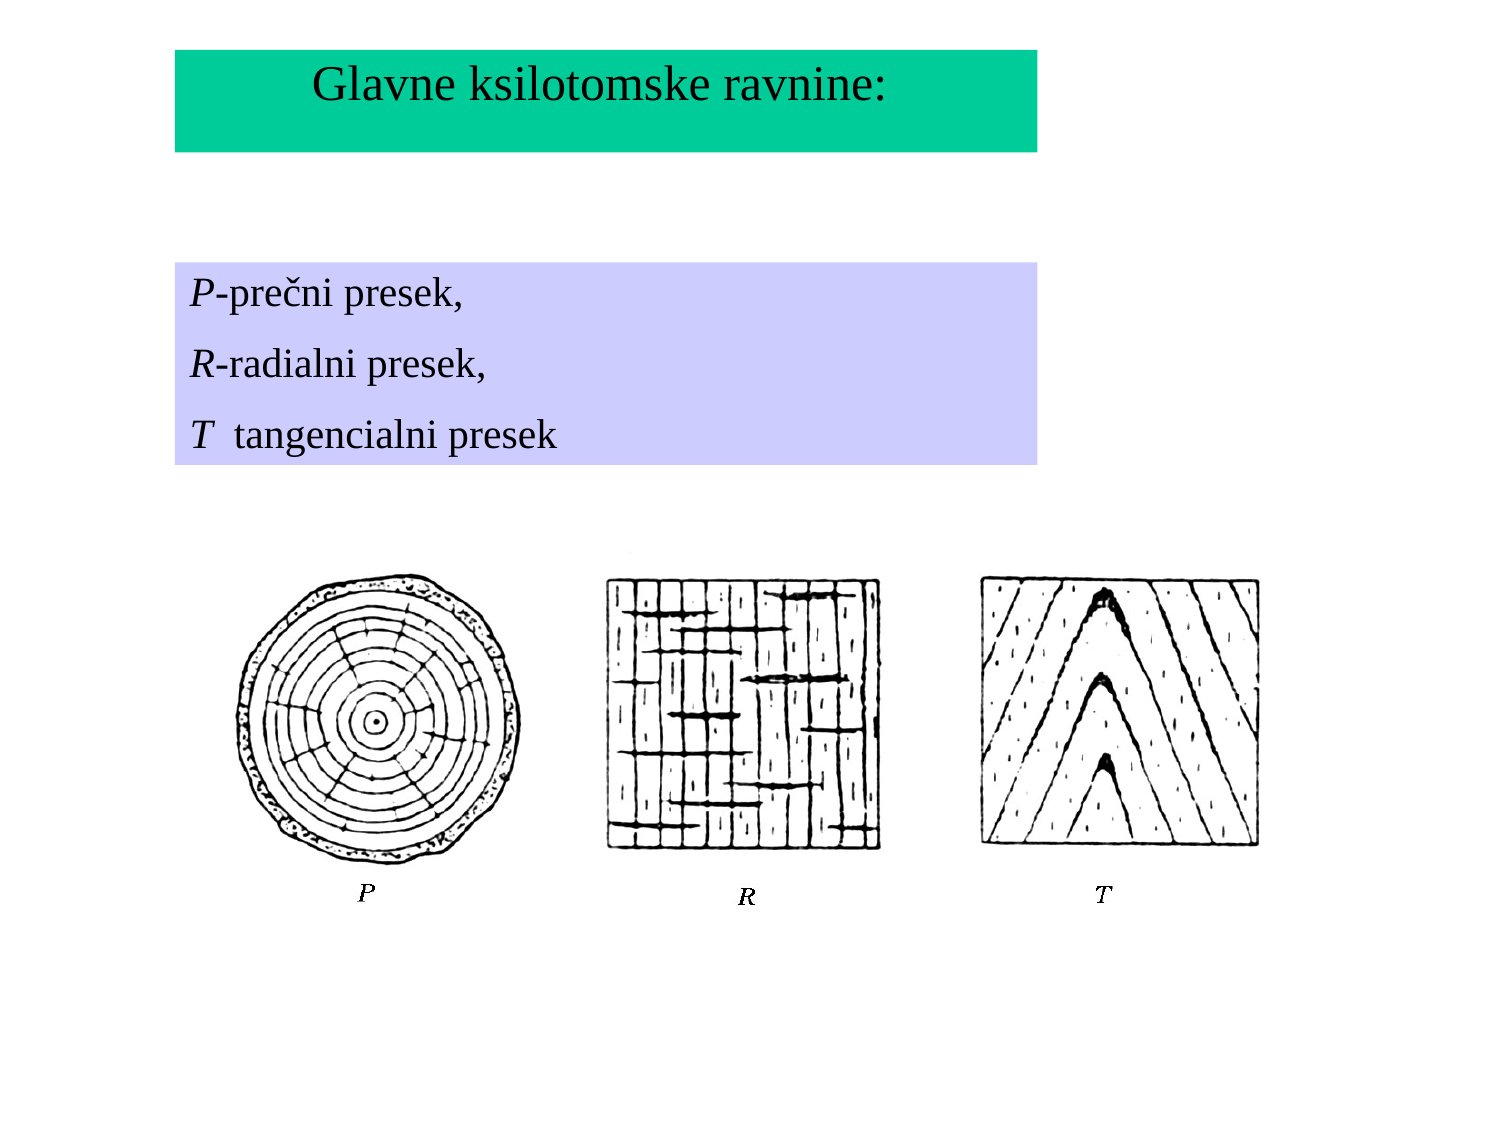

# Glavne ksilotomske ravnine:
P-prečni presek,
R-radialni presek,
T tangencialni presek